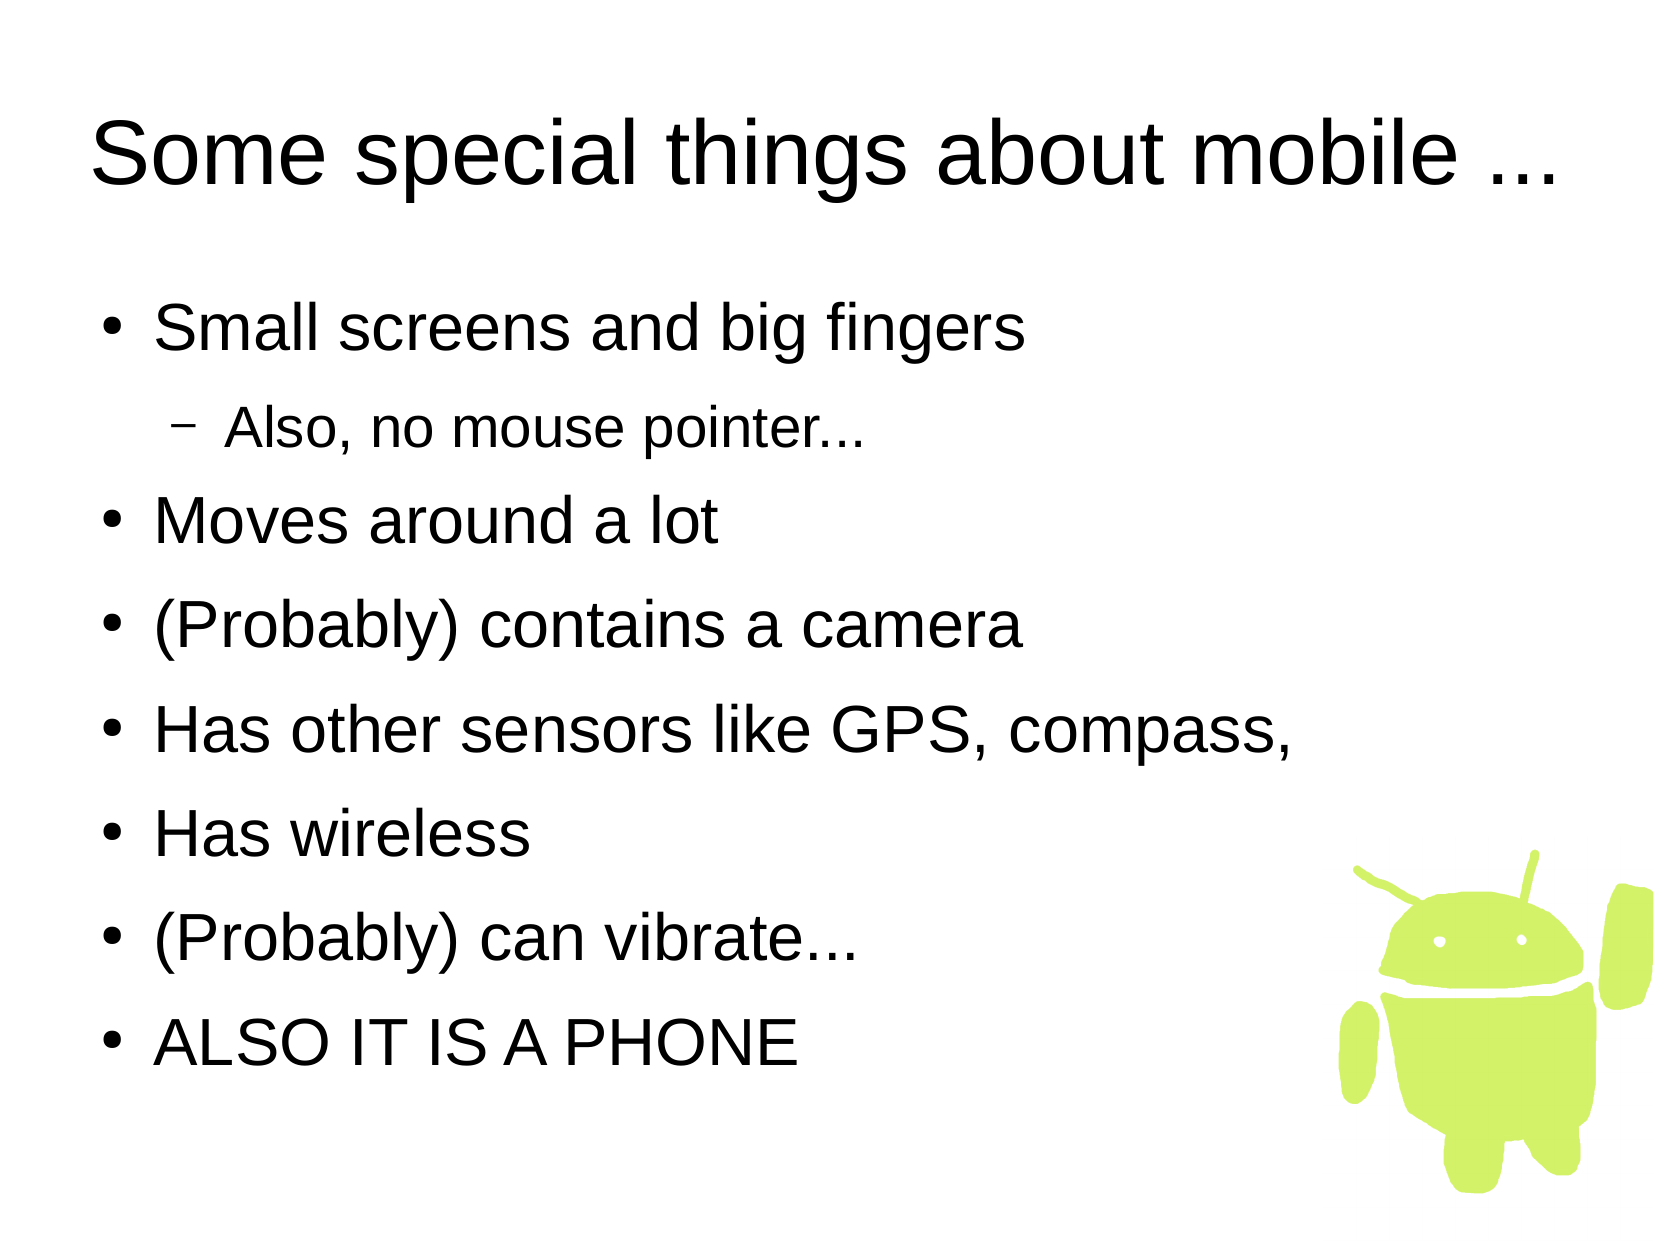

# Some special things about mobile ...
Small screens and big fingers
Also, no mouse pointer...
Moves around a lot
(Probably) contains a camera
Has other sensors like GPS, compass,
Has wireless
(Probably) can vibrate...
ALSO IT IS A PHONE